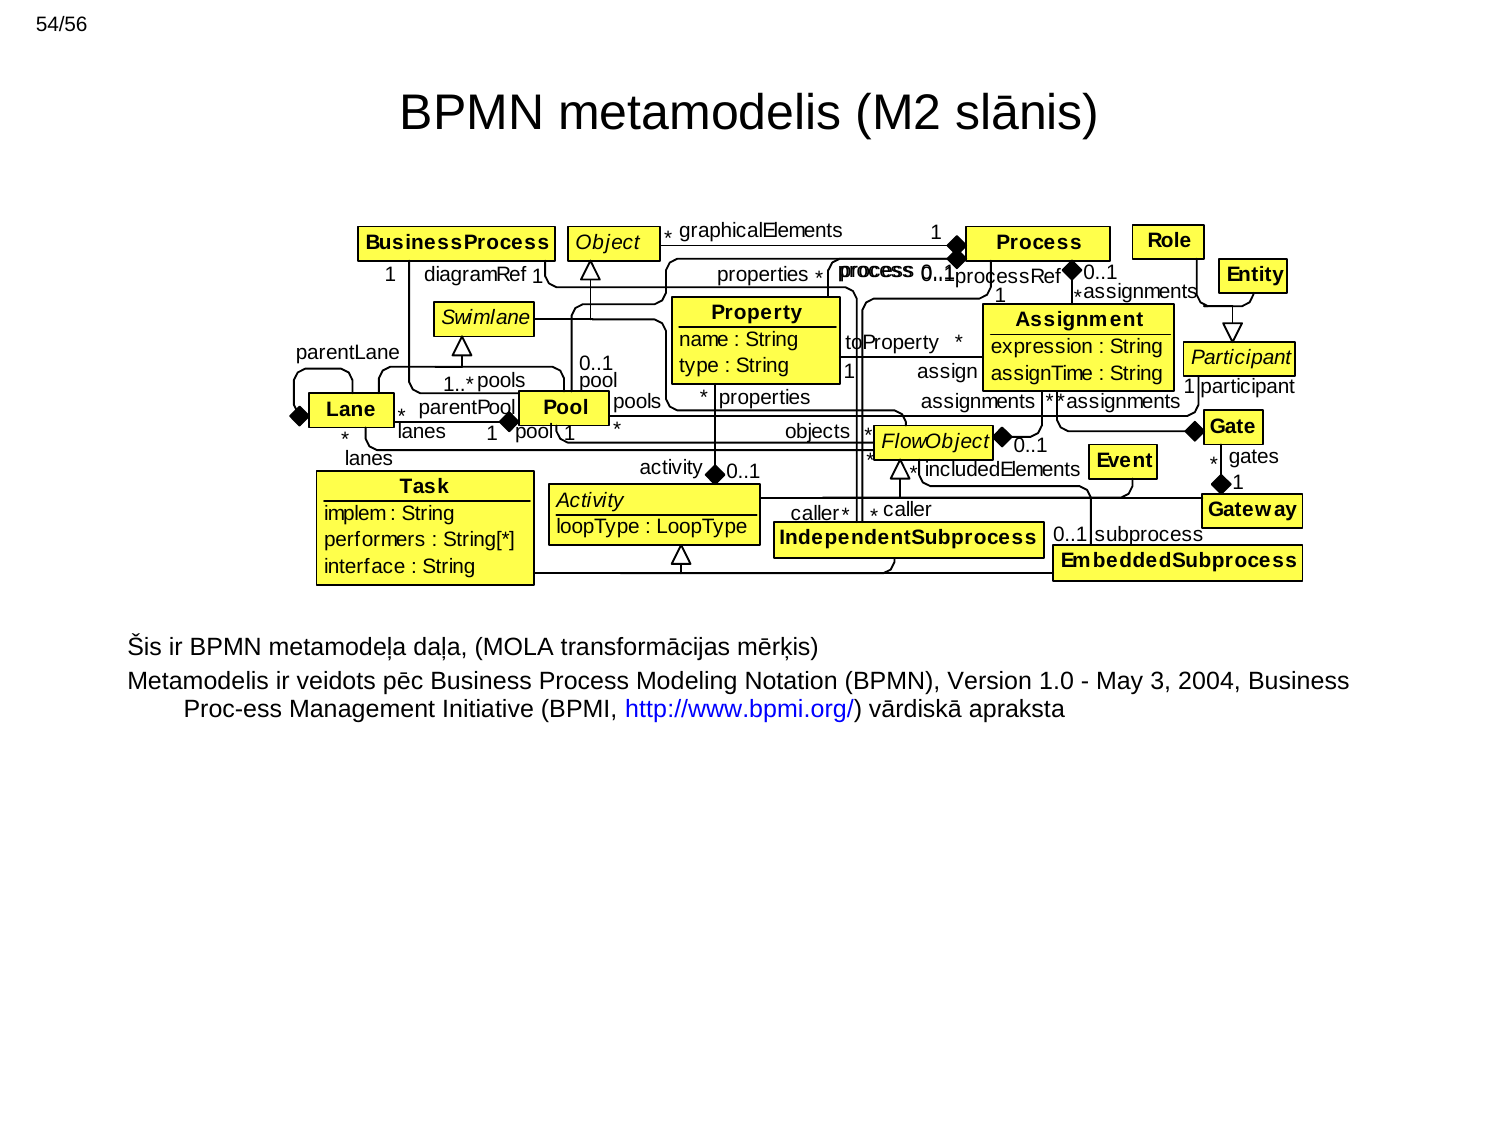

54
# BPMN metamodelis (M2 slānis)
Šis ir BPMN metamodeļa daļa, (MOLA transformācijas mērķis)
Metamodelis ir veidots pēc Business Process Modeling Notation (BPMN), Version 1.0 - May 3, 2004, Business Proc-ess Management Initiative (BPMI, http://www.bpmi.org/) vārdiskā apraksta